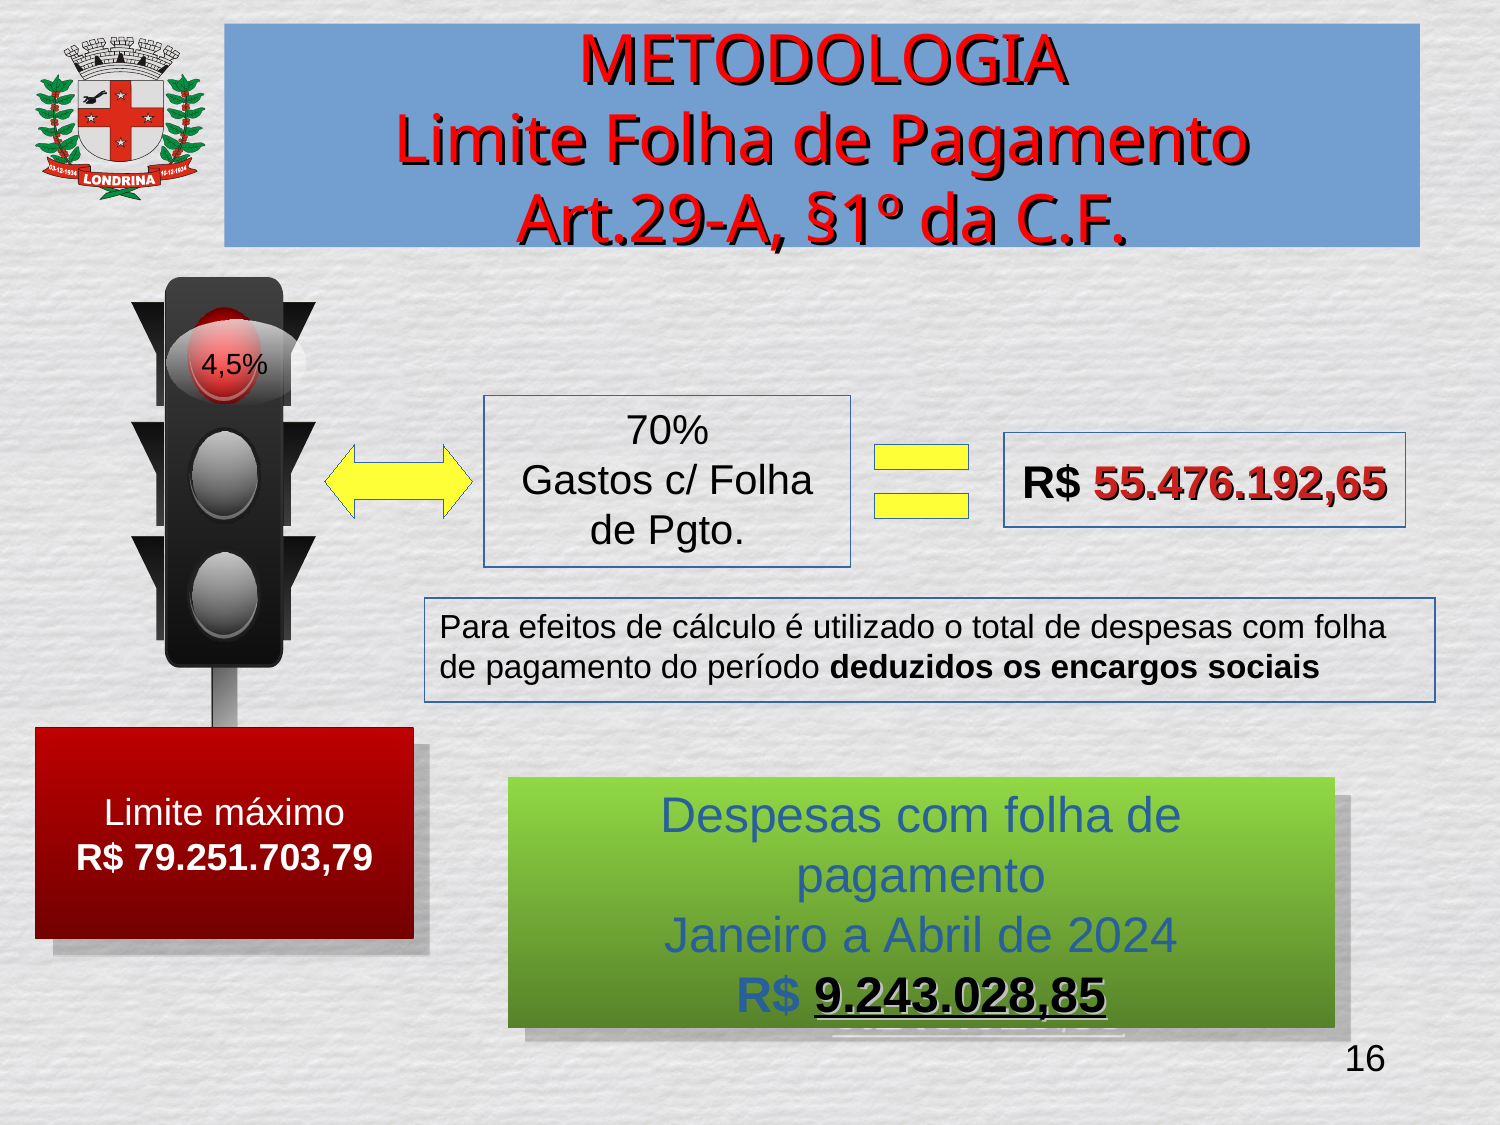

METODOLOGIA
Limite Folha de Pagamento
Art.29-A, §1º da C.F.
4,5%
70%
Gastos c/ Folha de Pgto.
R$ 55.476.192,65
Para efeitos de cálculo é utilizado o total de despesas com folha de pagamento do período deduzidos os encargos sociais
Limite máximo
R$ 79.251.703,79
Despesas com folha de pagamento
Janeiro a Abril de 2024
R$ 9.243.028,85